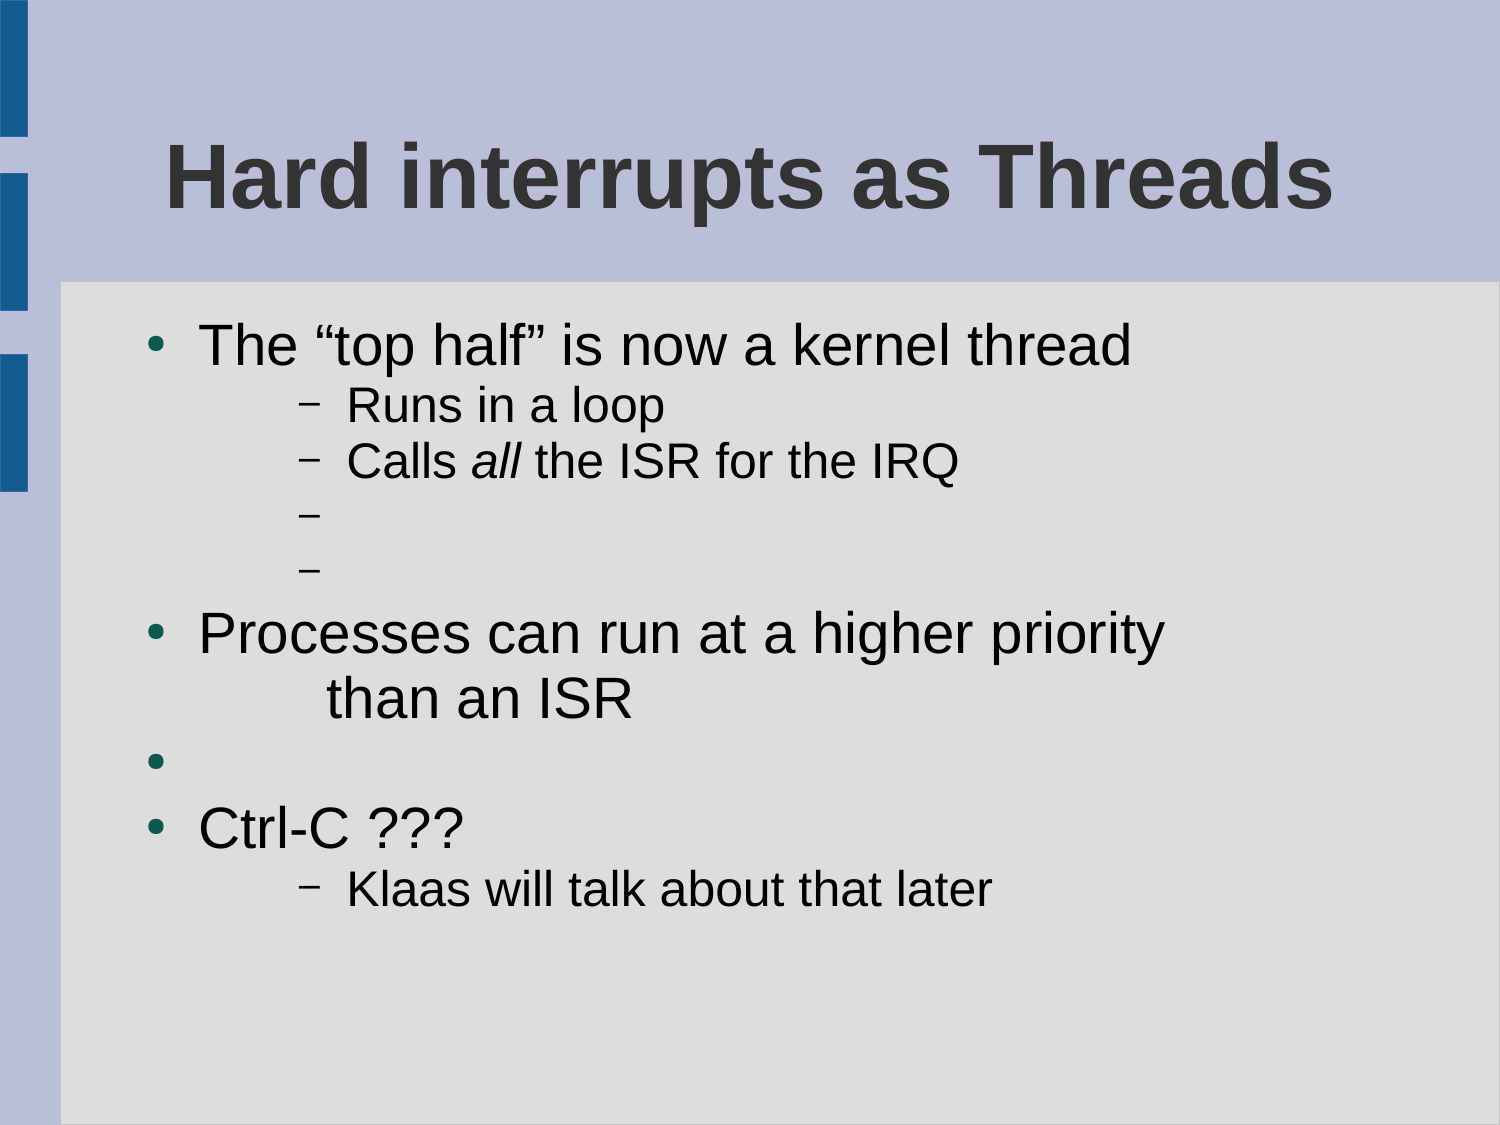

# Hard interrupts as Threads
The “top half” is now a kernel thread
Runs in a loop
Calls all the ISR for the IRQ
Processes can run at a higher priority
	than an ISR
Ctrl-C ???
Klaas will talk about that later